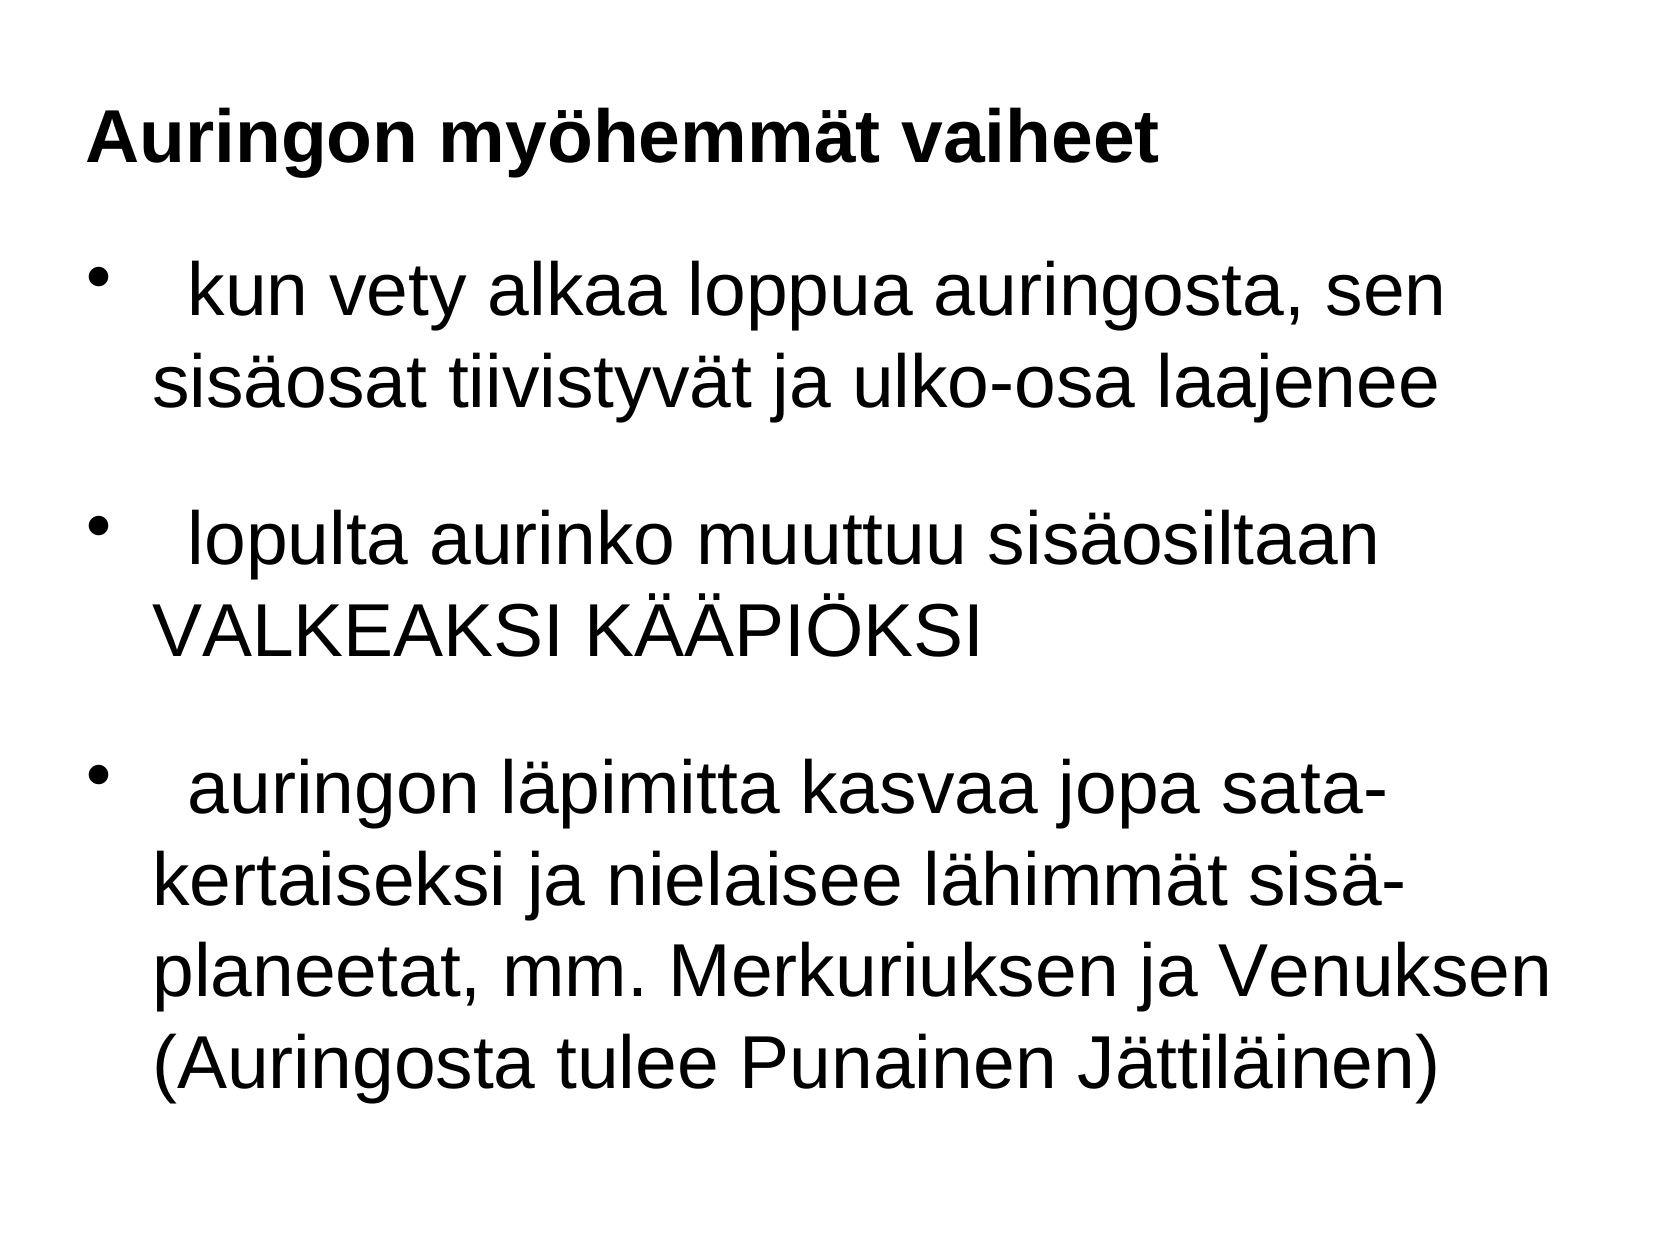

Auringon myöhemmät vaiheet
 kun vety alkaa loppua auringosta, sen sisäosat tiivistyvät ja ulko-osa laajenee
 lopulta aurinko muuttuu sisäosiltaan VALKEAKSI KÄÄPIÖKSI
 auringon läpimitta kasvaa jopa sata-kertaiseksi ja nielaisee lähimmät sisä-planeetat, mm. Merkuriuksen ja Venuksen (Auringosta tulee Punainen Jättiläinen)